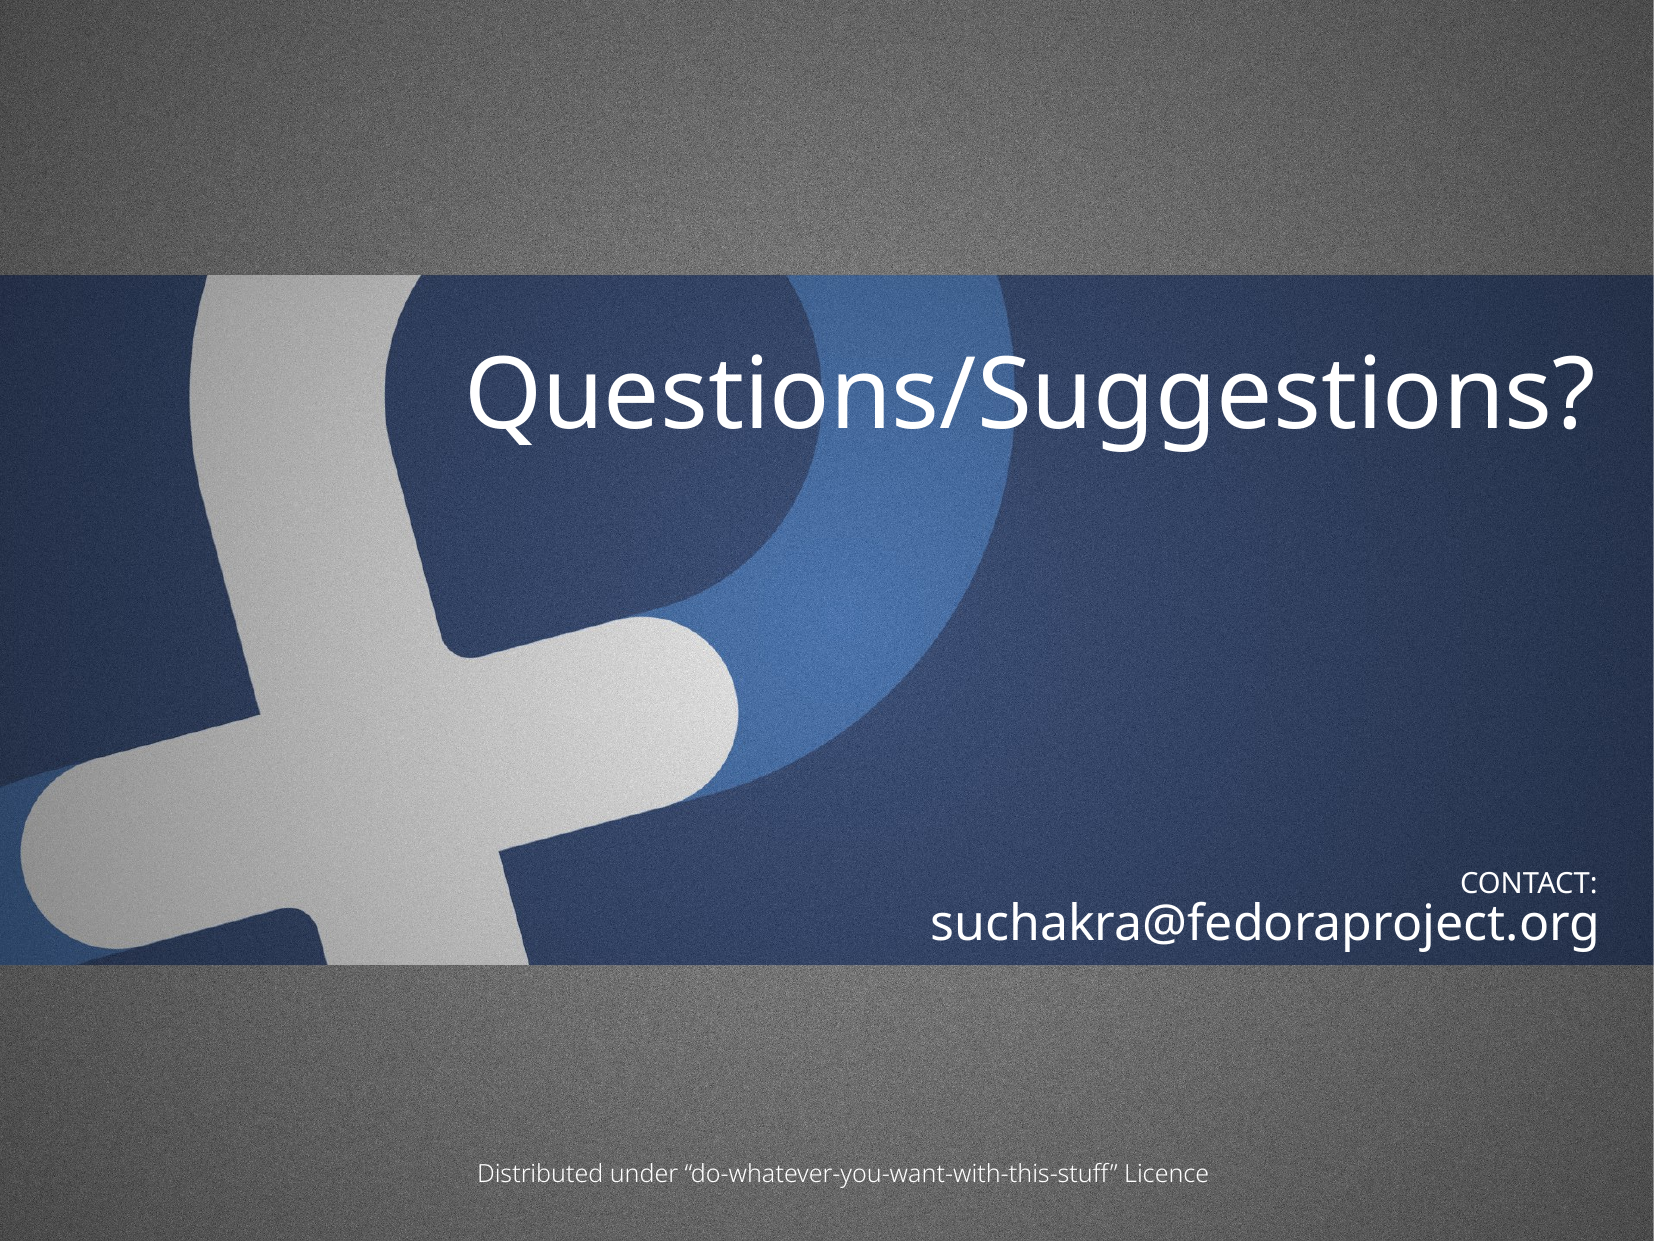

# Questions/Suggestions?
CONTACT:
suchakra@fedoraproject.org
Distributed under “do-whatever-you-want-with-this-stuff” Licence